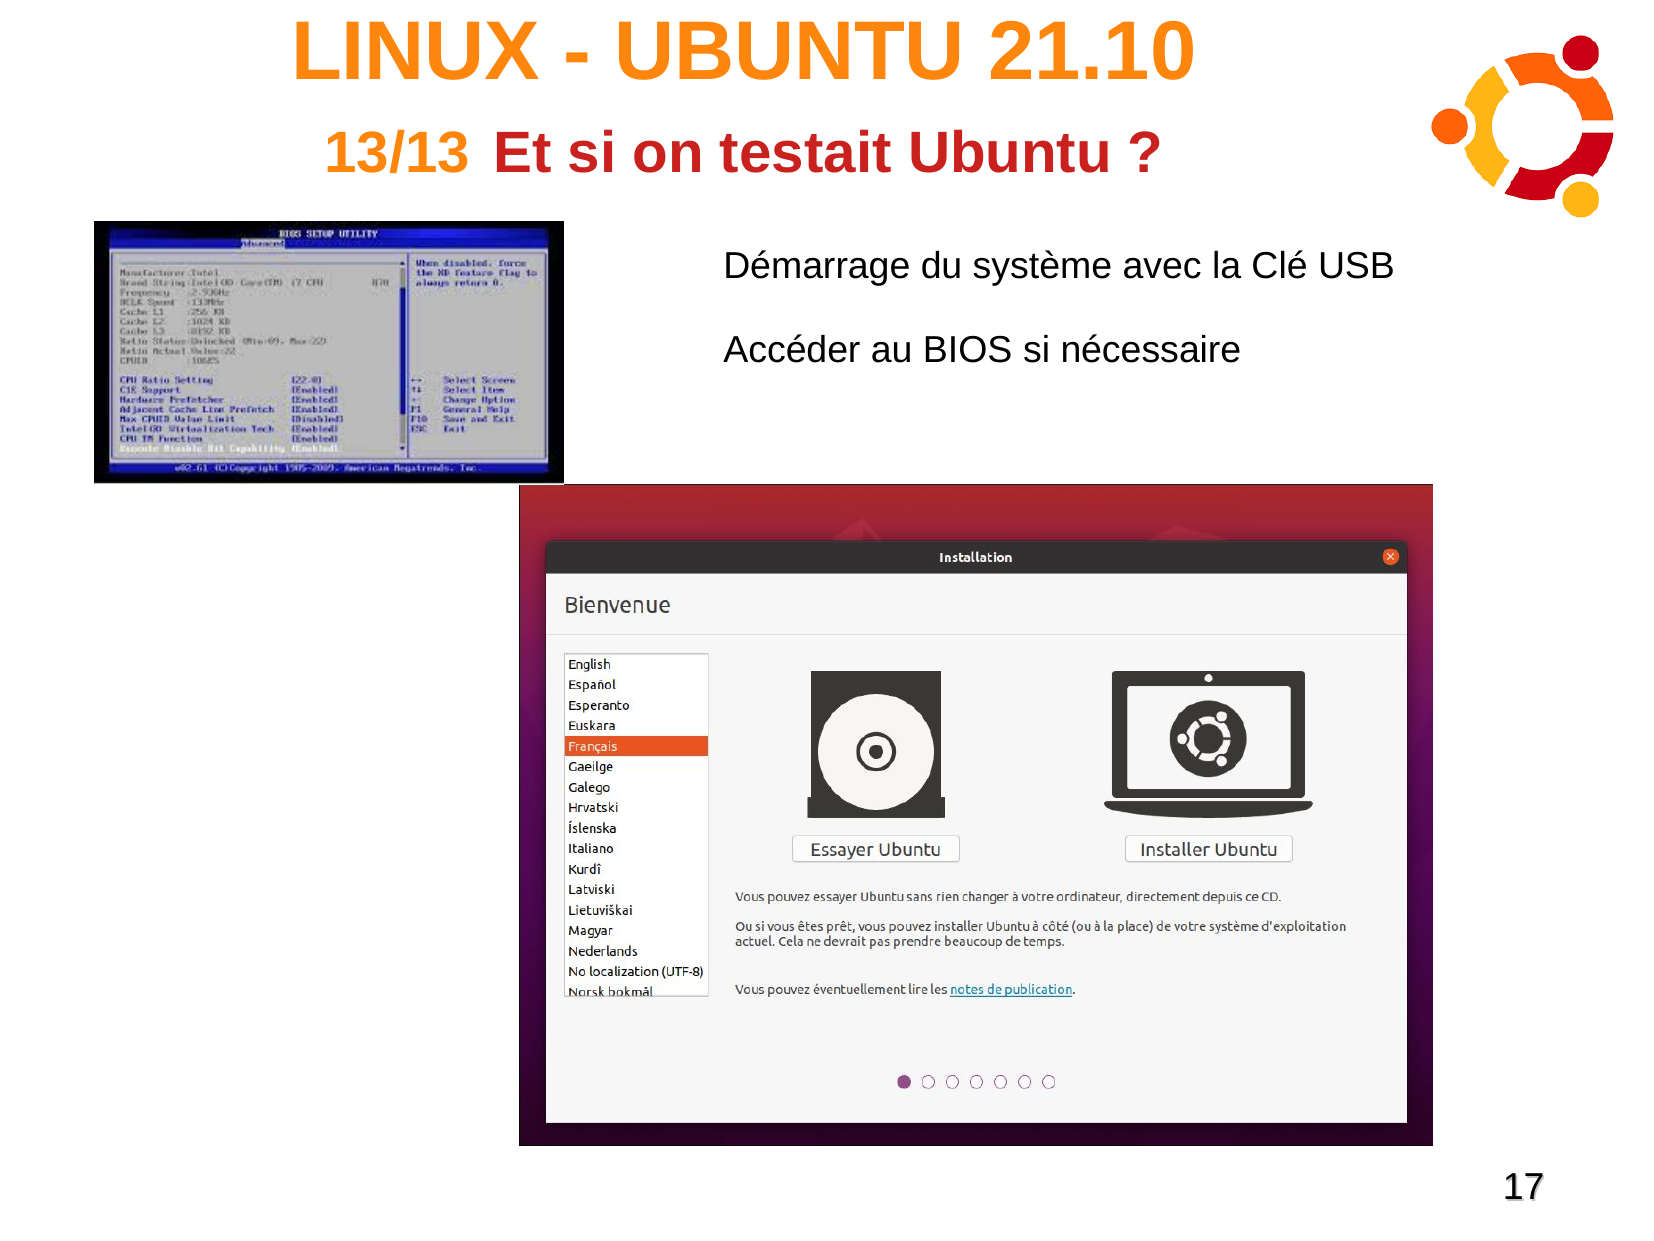

# LINUX - UBUNTU 21.10 13/13 Et si on testait Ubuntu ?
Démarrage du système avec la Clé USB
Accéder au BIOS si nécessaire